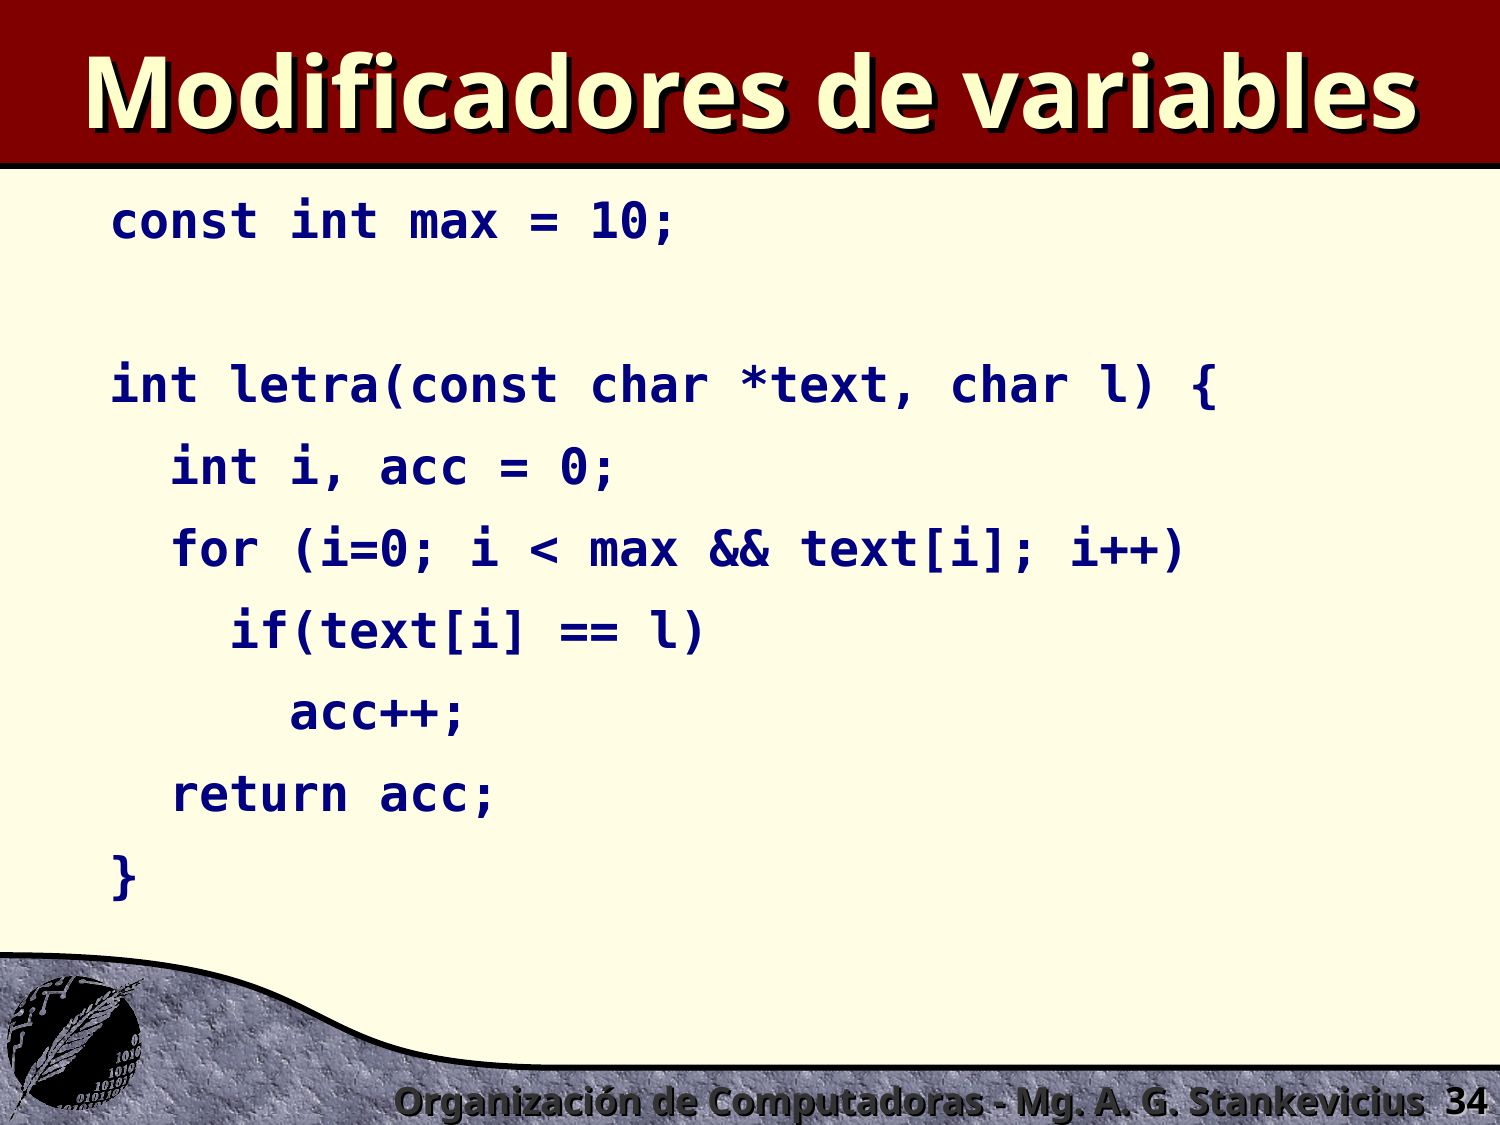

# Modificadores de variables
const int max = 10;
int letra(const char *text, char l) {
 int i, acc = 0;
 for (i=0; i < max && text[i]; i++)
 if(text[i] == l)
 acc++;
 return acc;
}
34